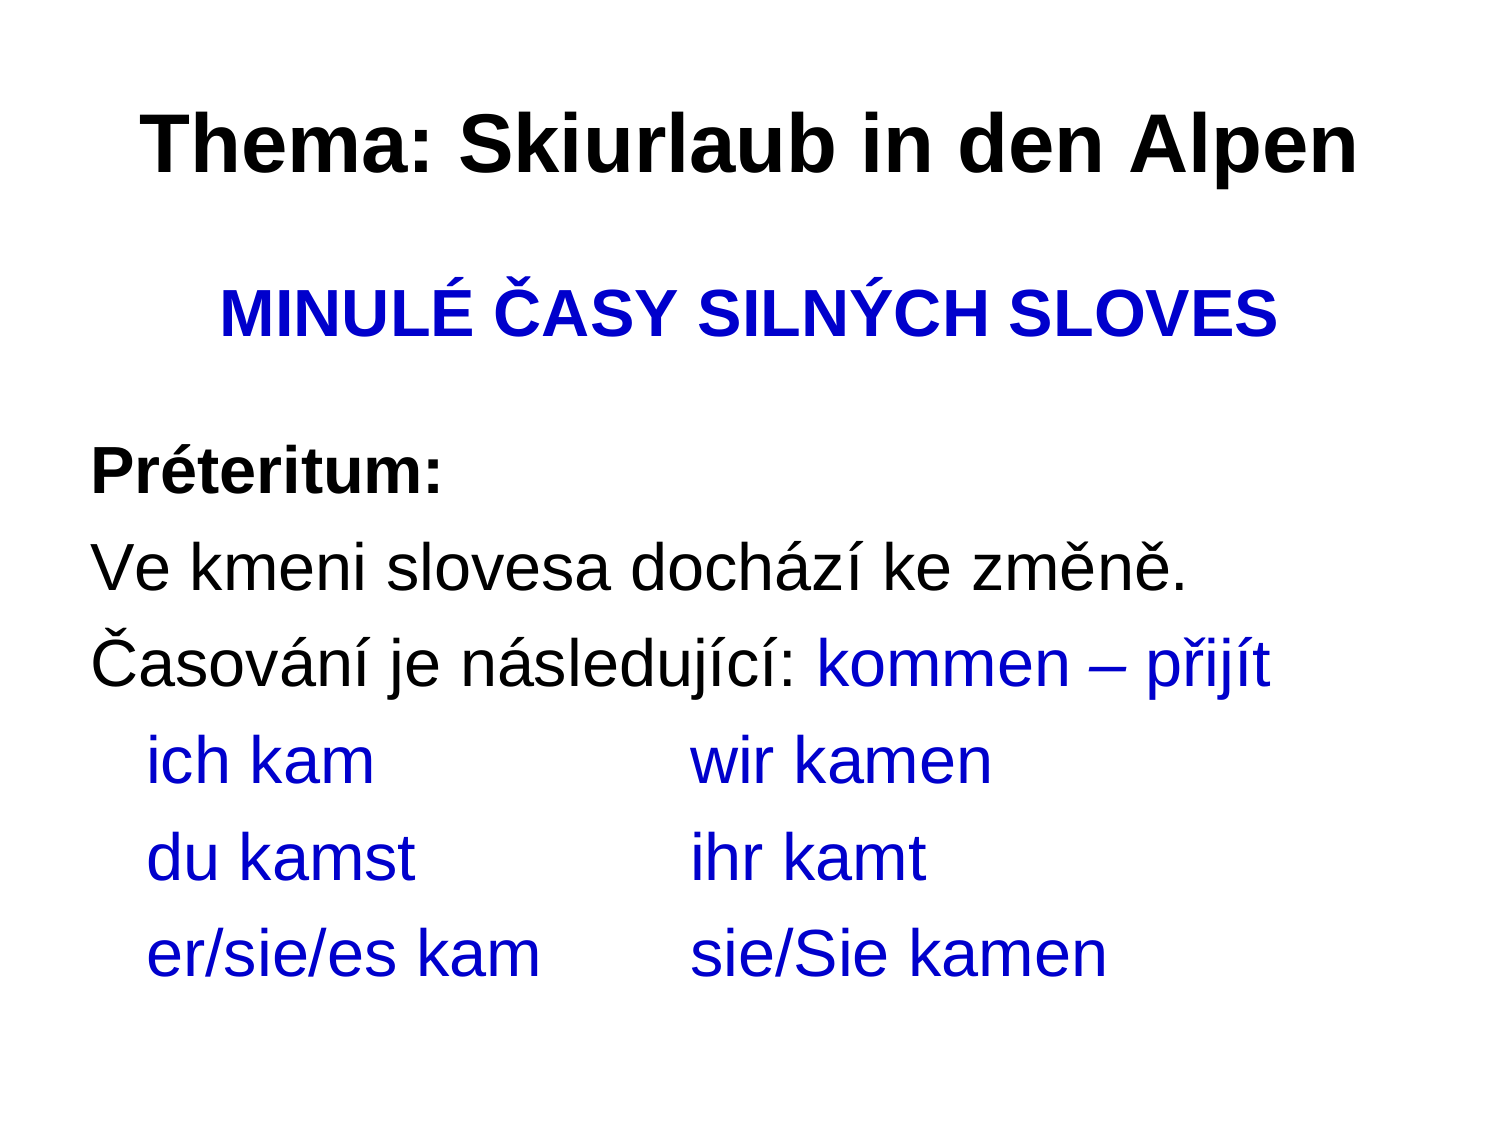

# Thema: Skiurlaub in den Alpen
MINULÉ ČASY SILNÝCH SLOVES
Préteritum:
Ve kmeni slovesa dochází ke změně.
Časování je následující: kommen – přijít
	ich kam 		wir kamen
	du kamst 		ihr kamt
	er/sie/es kam	sie/Sie kamen